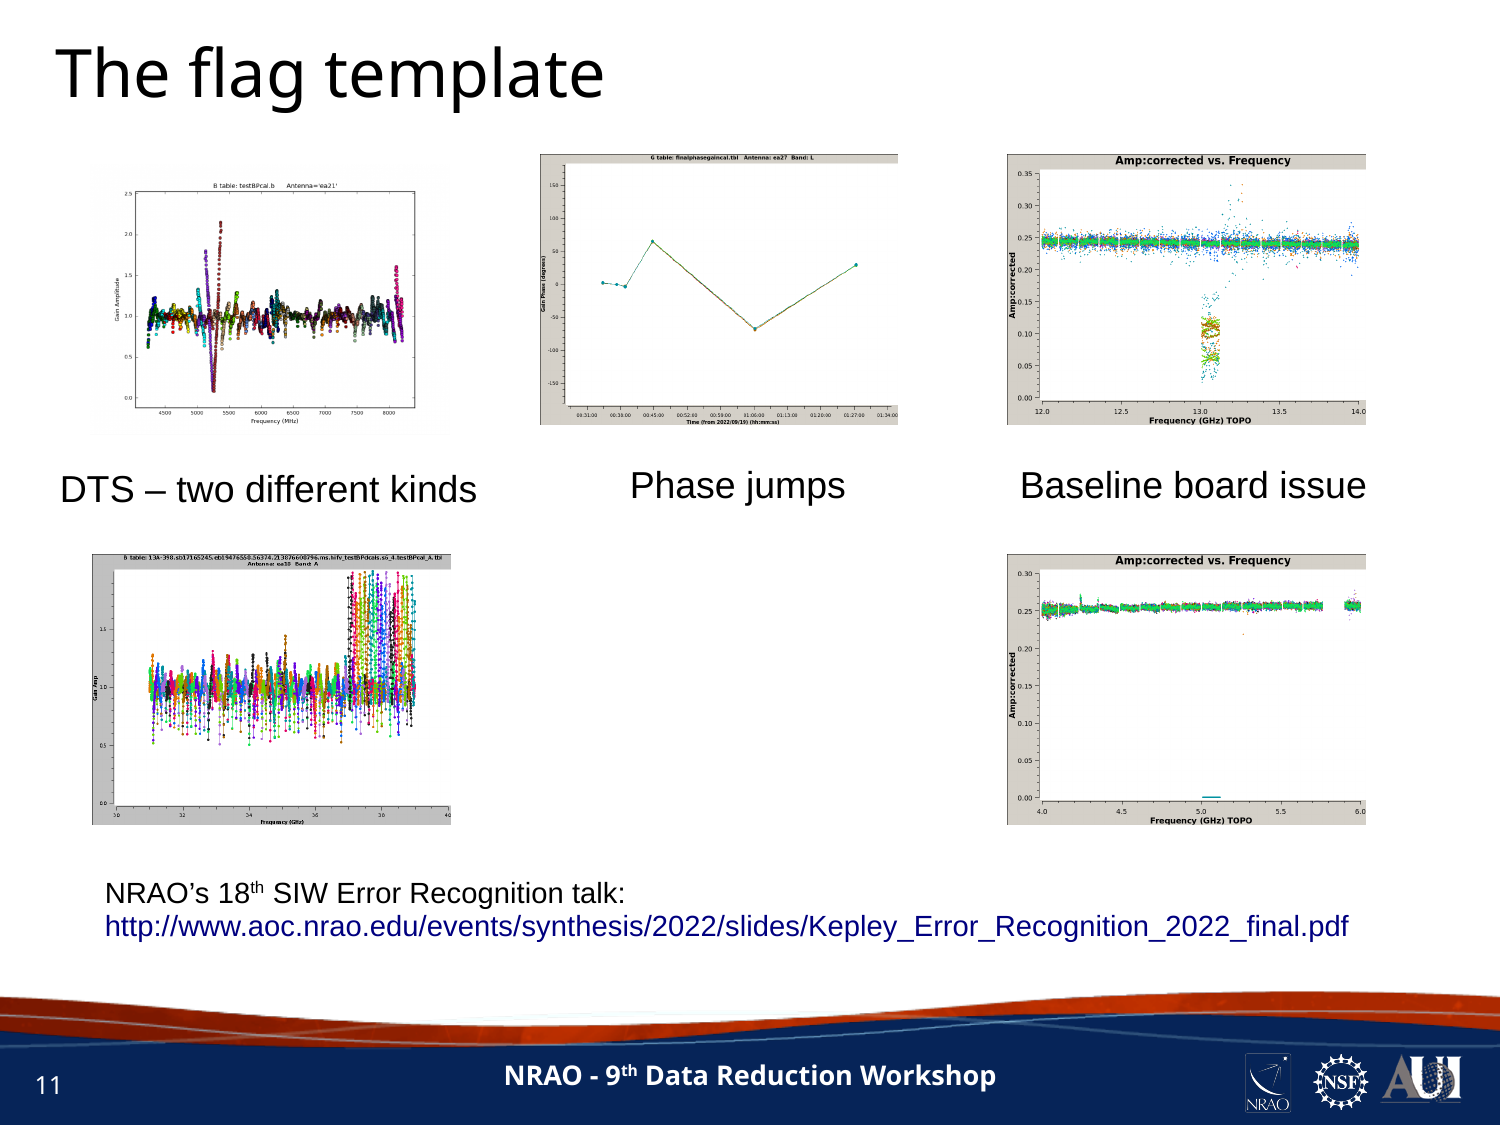

# The flag template
Phase jumps
Baseline board issue
DTS – two different kinds
NRAO’s 18th SIW Error Recognition talk: http://www.aoc.nrao.edu/events/synthesis/2022/slides/Kepley_Error_Recognition_2022_final.pdf